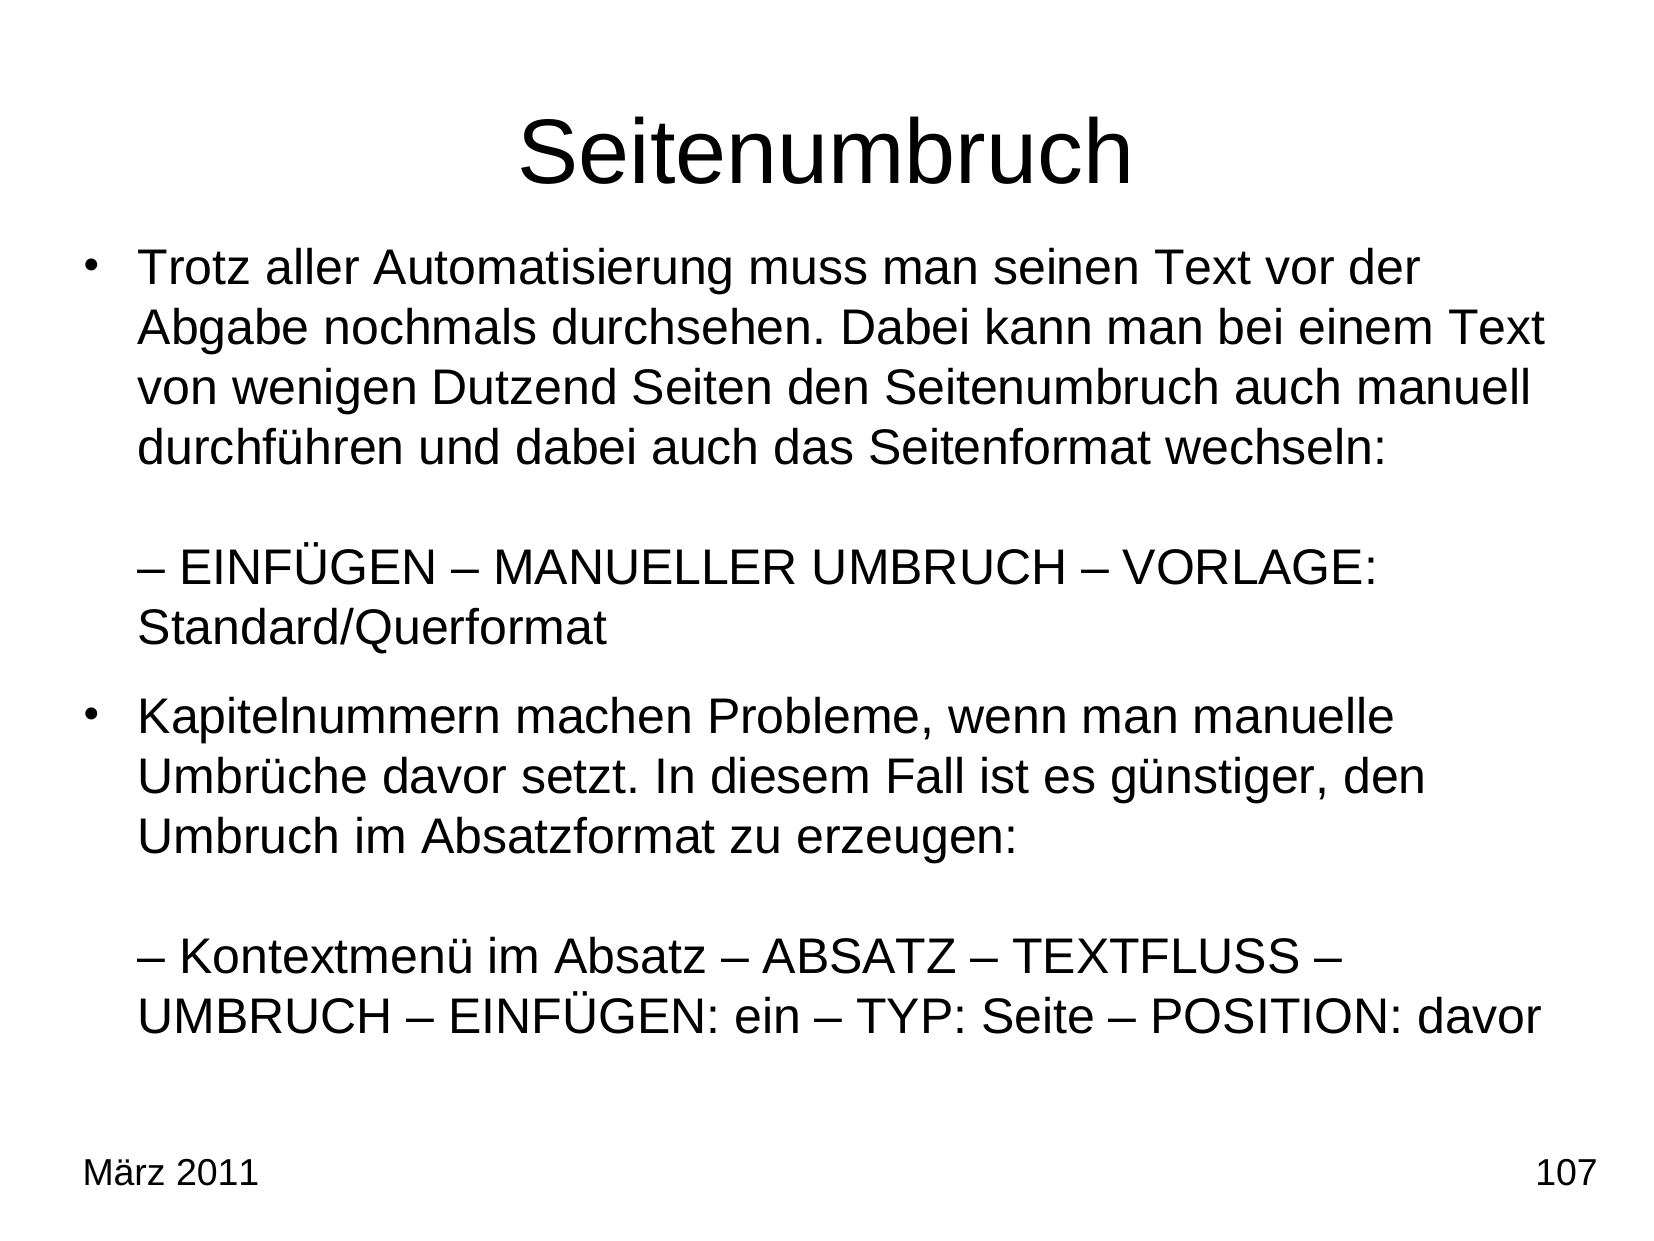

# Seitenumbruch
Trotz aller Automatisierung muss man seinen Text vor der Abgabe nochmals durchsehen. Dabei kann man bei einem Text von wenigen Dutzend Seiten den Seitenumbruch auch manuell durchführen und dabei auch das Seitenformat wechseln:
– EINFÜGEN – MANUELLER UMBRUCH – VORLAGE: Standard/Querformat
Kapitelnummern machen Probleme, wenn man manuelle Umbrüche davor setzt. In diesem Fall ist es günstiger, den Umbruch im Absatzformat zu erzeugen:
– Kontextmenü im Absatz – ABSATZ – TEXTFLUSS – UMBRUCH – EINFÜGEN: ein – TYP: Seite – POSITION: davor
März 2011
107